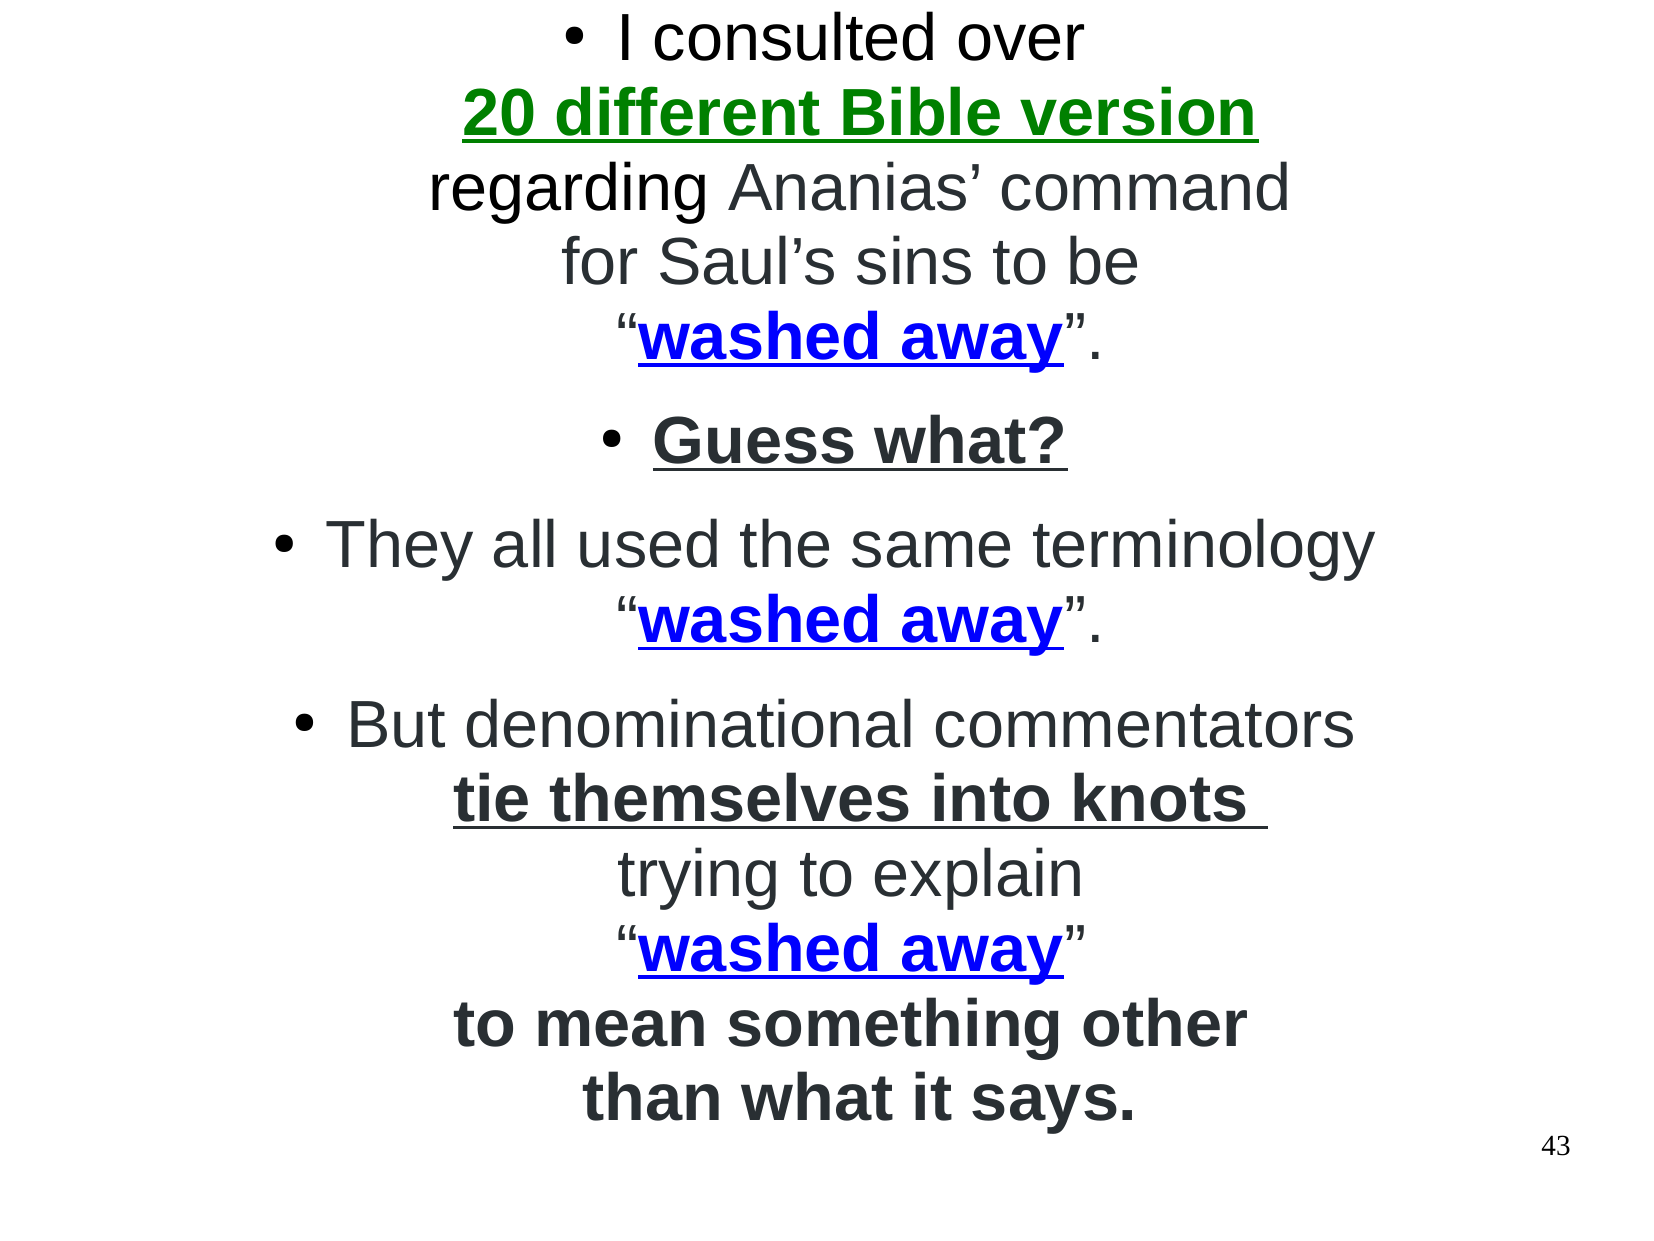

# I consulted over 20 different Bible version regarding Ananias’ command for Saul’s sins to be “washed away”.
Guess what?
They all used the same terminology
“washed away”.
But denominational commentators
tie themselves into knots
trying to explain
“washed away”
to mean something other
than what it says.
43